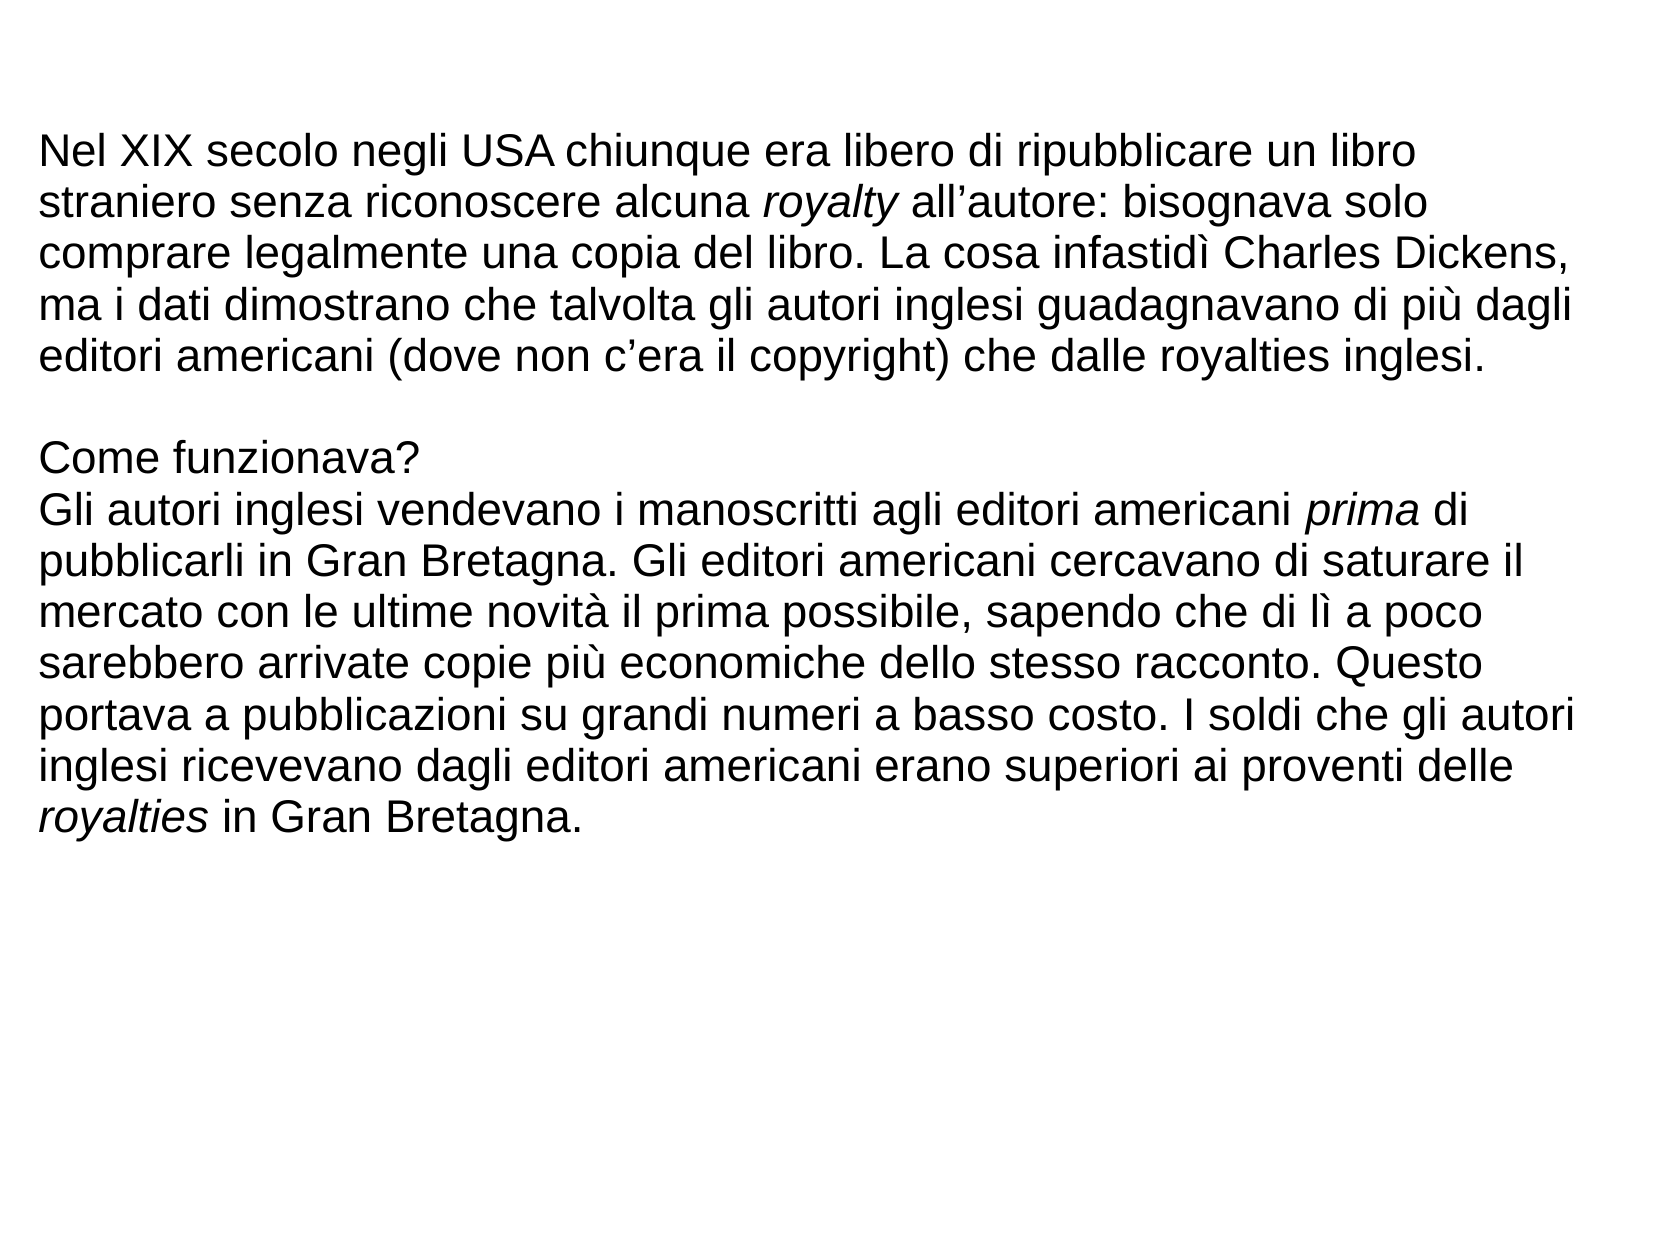

Nel XIX secolo negli USA chiunque era libero di ripubblicare un libro straniero senza riconoscere alcuna royalty all’autore: bisognava solo comprare legalmente una copia del libro. La cosa infastidì Charles Dickens, ma i dati dimostrano che talvolta gli autori inglesi guadagnavano di più dagli editori americani (dove non c’era il copyright) che dalle royalties inglesi.
Come funzionava?
Gli autori inglesi vendevano i manoscritti agli editori americani prima di pubblicarli in Gran Bretagna. Gli editori americani cercavano di saturare il mercato con le ultime novità il prima possibile, sapendo che di lì a poco sarebbero arrivate copie più economiche dello stesso racconto. Questo portava a pubblicazioni su grandi numeri a basso costo. I soldi che gli autori inglesi ricevevano dagli editori americani erano superiori ai proventi delle royalties in Gran Bretagna.